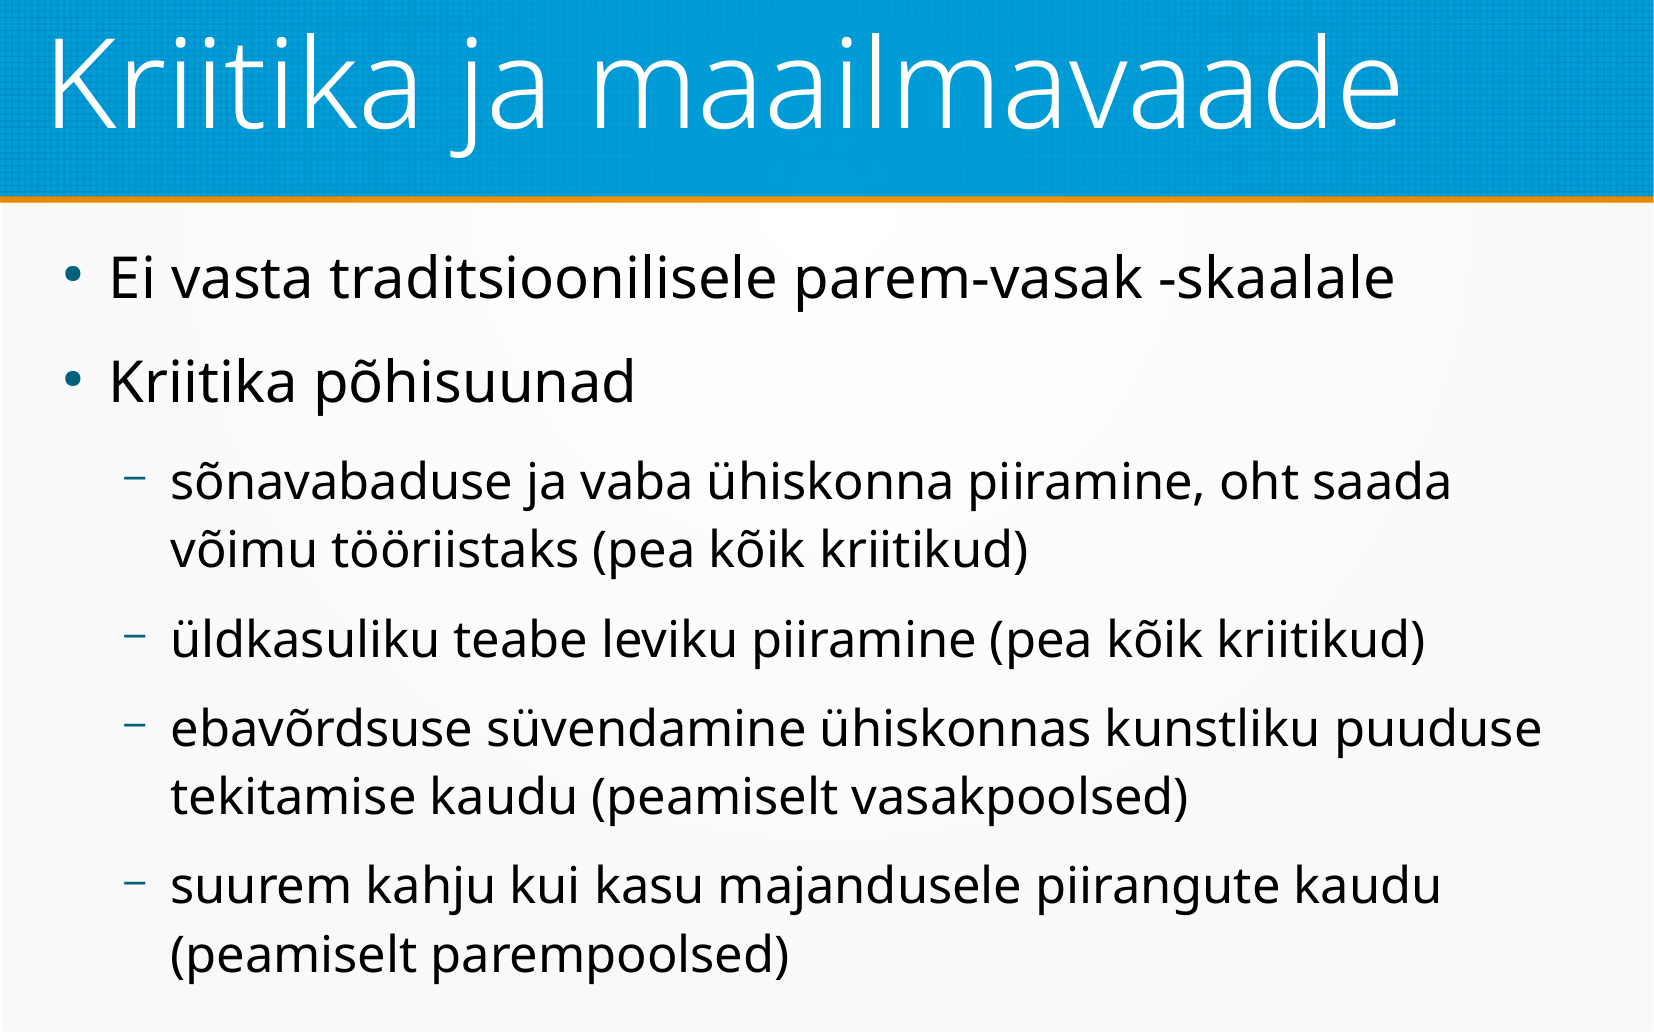

# Kriitika ja maailmavaade
Ei vasta traditsioonilisele parem-vasak -skaalale
Kriitika põhisuunad
sõnavabaduse ja vaba ühiskonna piiramine, oht saada võimu tööriistaks (pea kõik kriitikud)
üldkasuliku teabe leviku piiramine (pea kõik kriitikud)
ebavõrdsuse süvendamine ühiskonnas kunstliku puuduse tekitamise kaudu (peamiselt vasakpoolsed)
suurem kahju kui kasu majandusele piirangute kaudu (peamiselt parempoolsed)